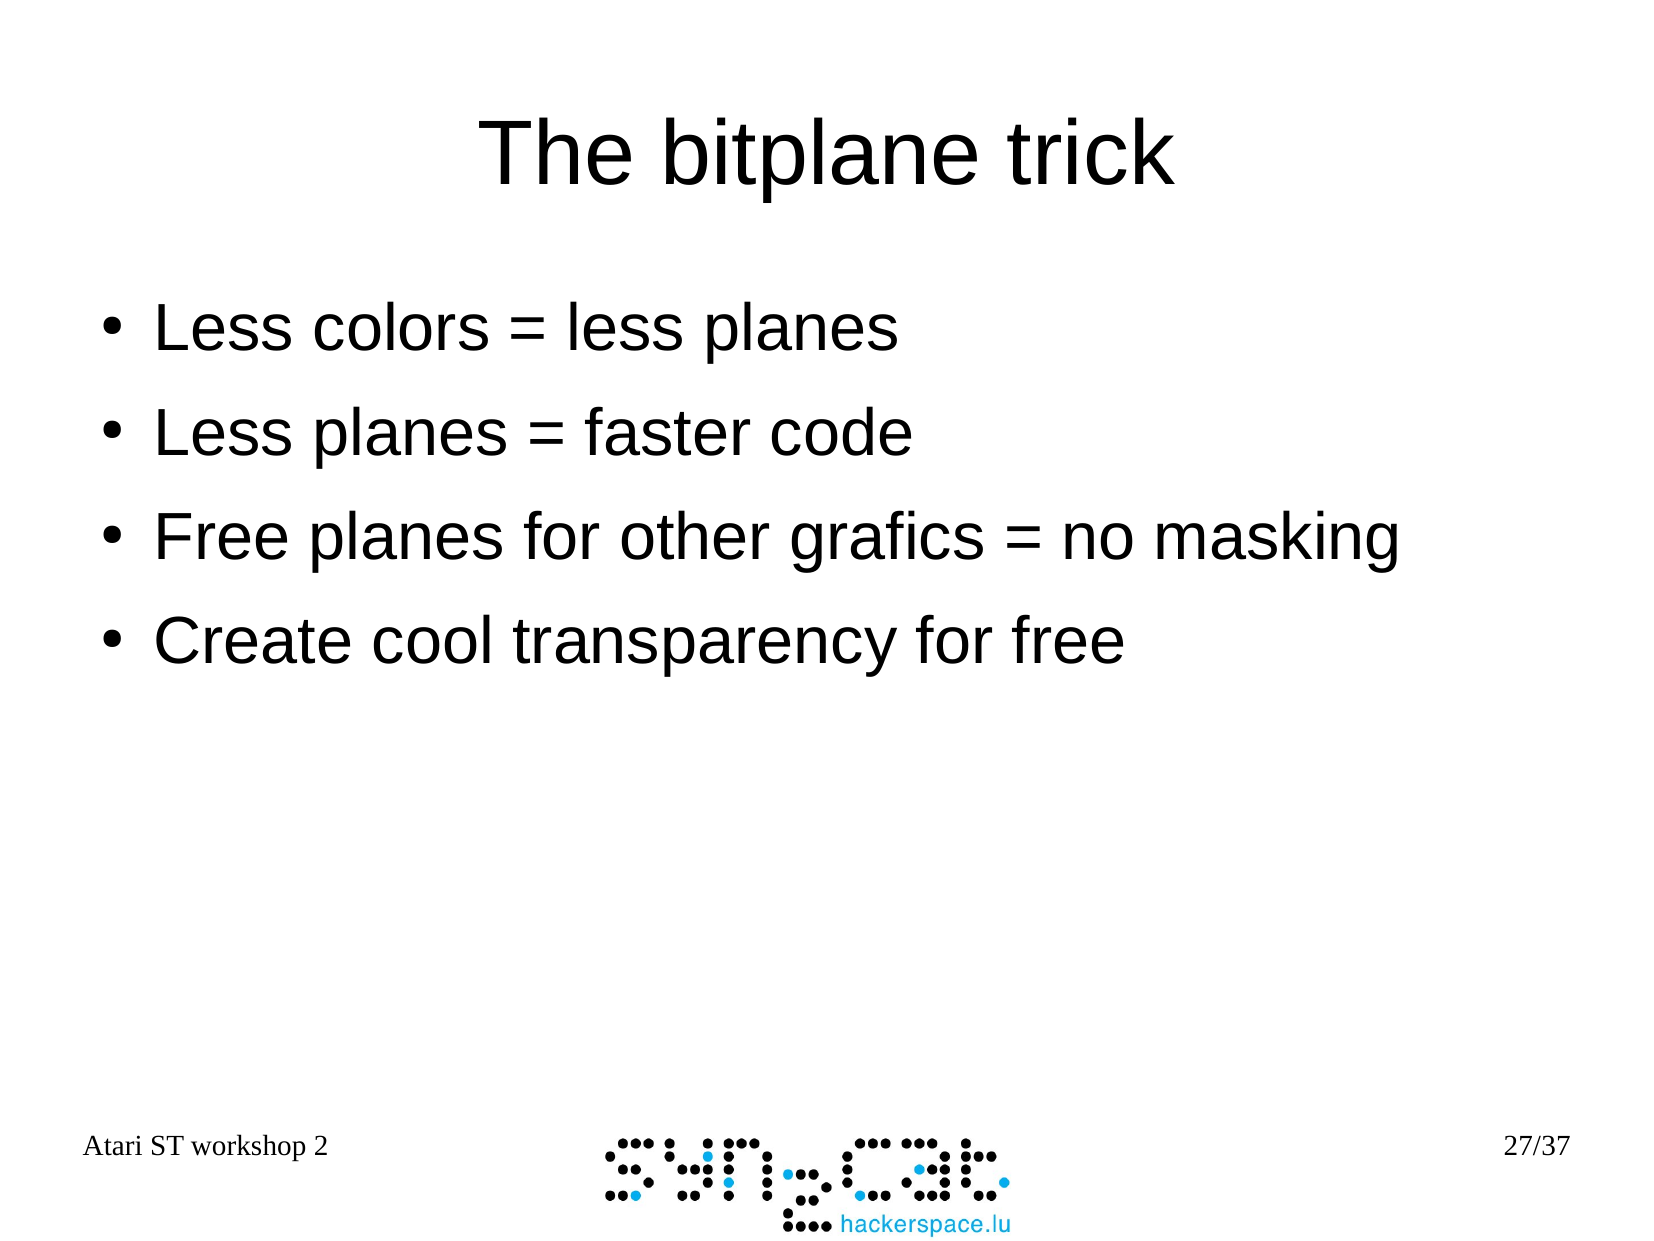

# The bitplane trick
Less colors = less planes
Less planes = faster code
Free planes for other grafics = no masking
Create cool transparency for free
27